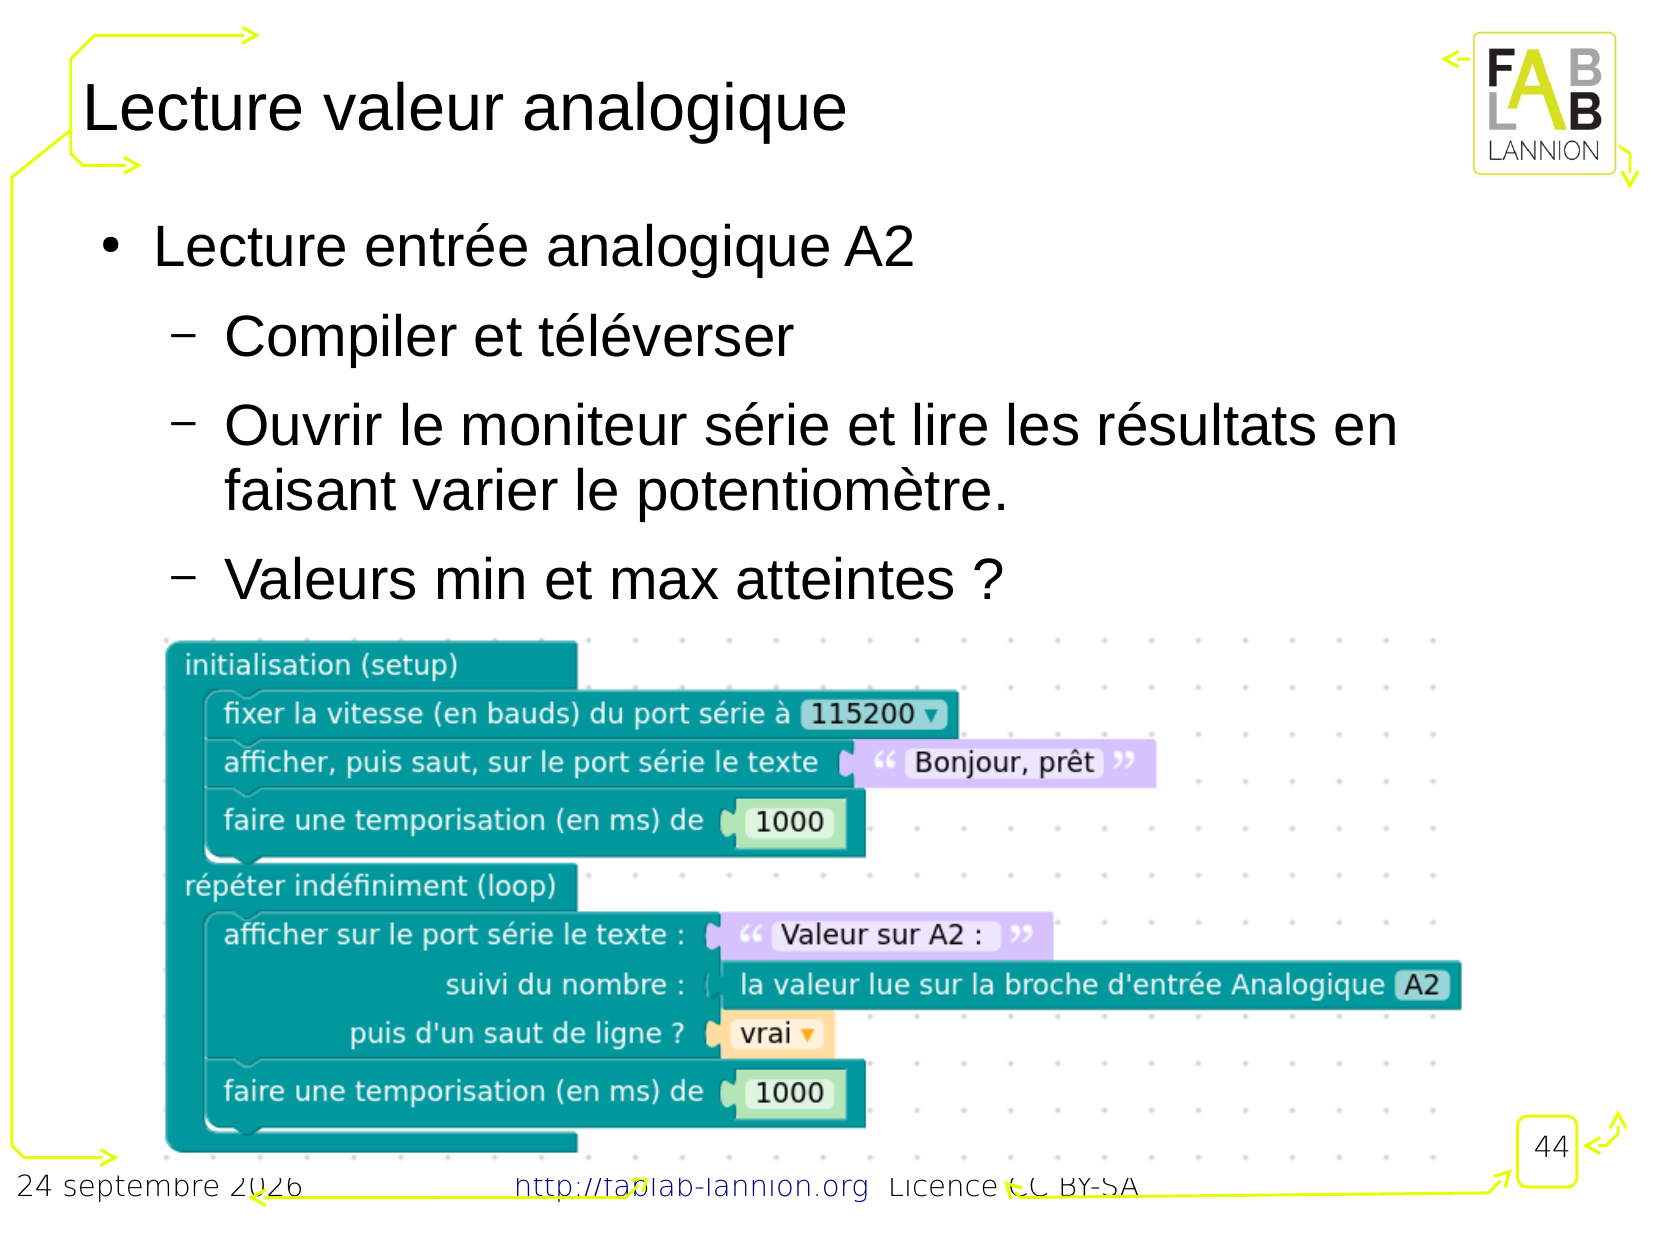

# Lecture valeur analogique
Lecture entrée analogique A2
Compiler et téléverser
Ouvrir le moniteur série et lire les résultats en faisant varier le potentiomètre.
Valeurs min et max atteintes ?
44